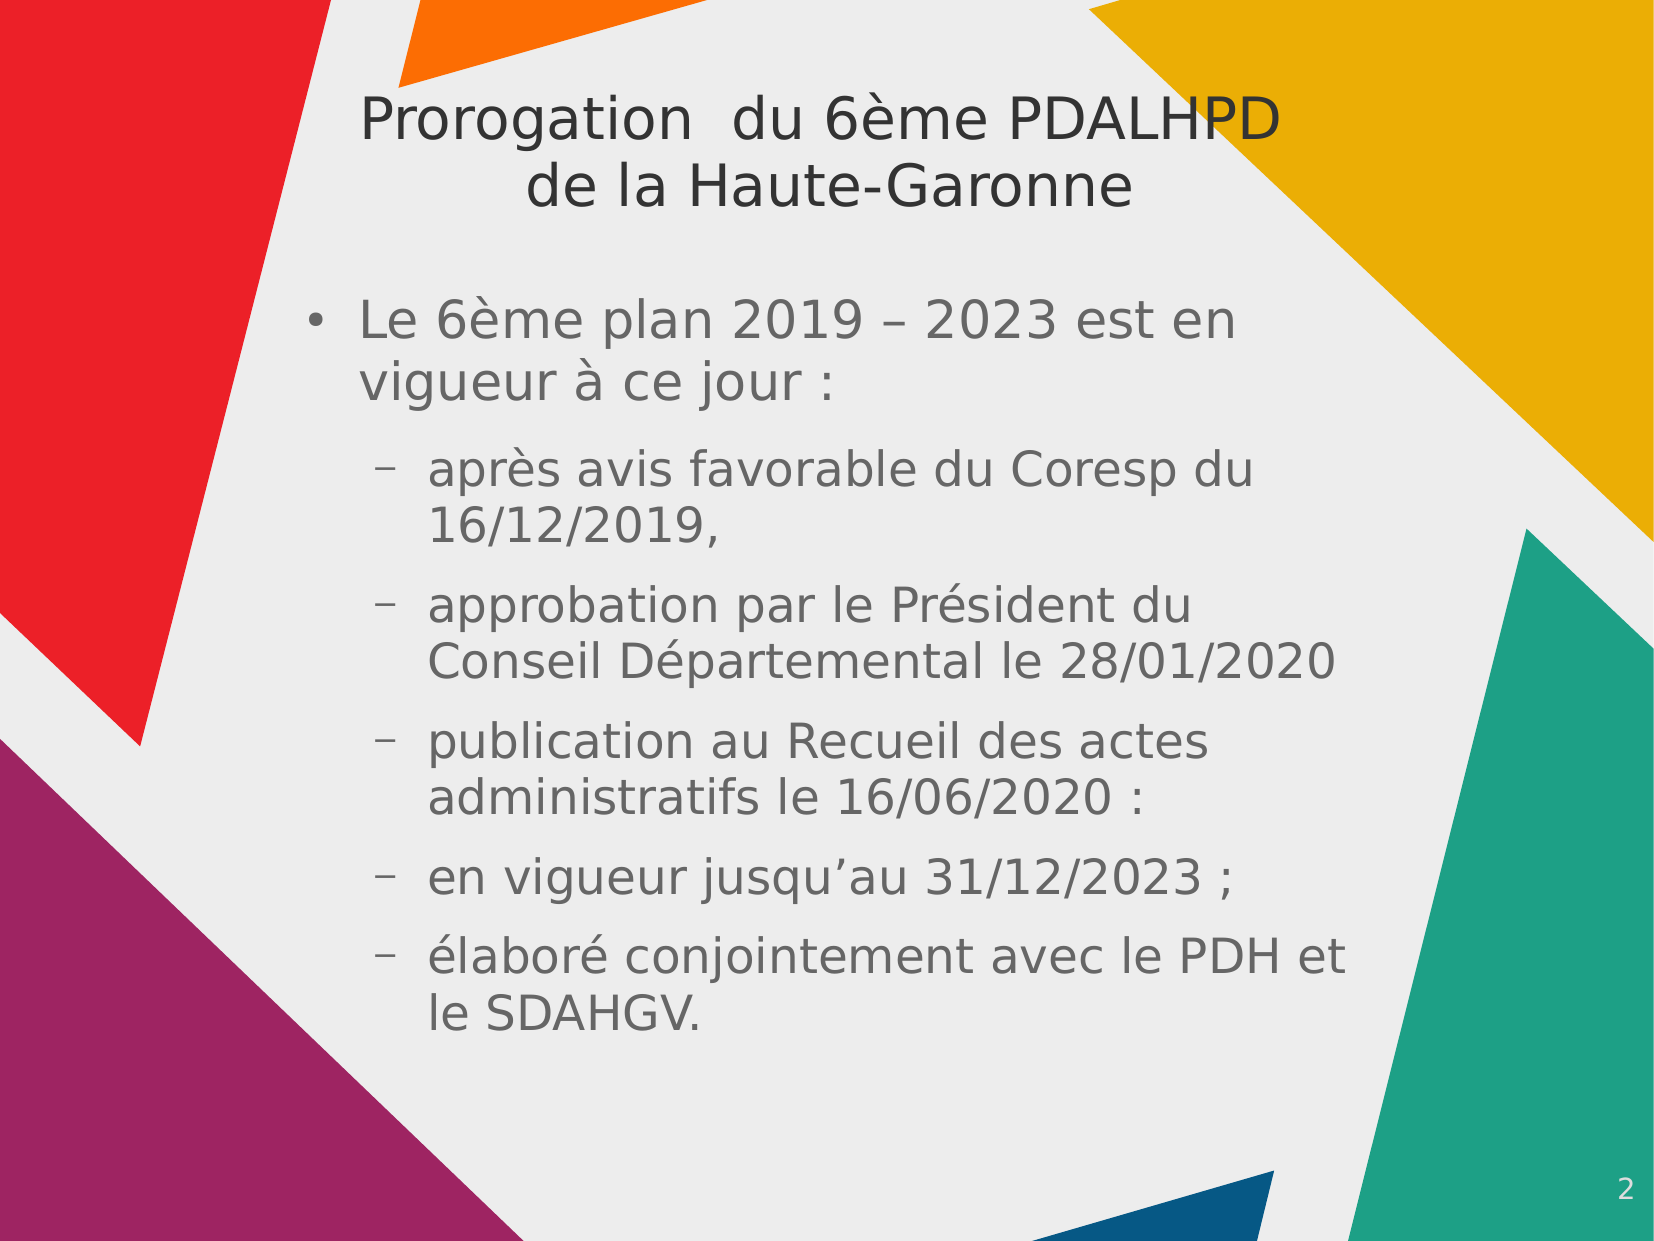

# Prorogation du 6ème PDALHPD de la Haute-Garonne
Le 6ème plan 2019 – 2023 est en vigueur à ce jour :
après avis favorable du Coresp du 16/12/2019,
approbation par le Président du Conseil Départemental le 28/01/2020
publication au Recueil des actes administratifs le 16/06/2020 :
en vigueur jusqu’au 31/12/2023 ;
élaboré conjointement avec le PDH et le SDAHGV.
2